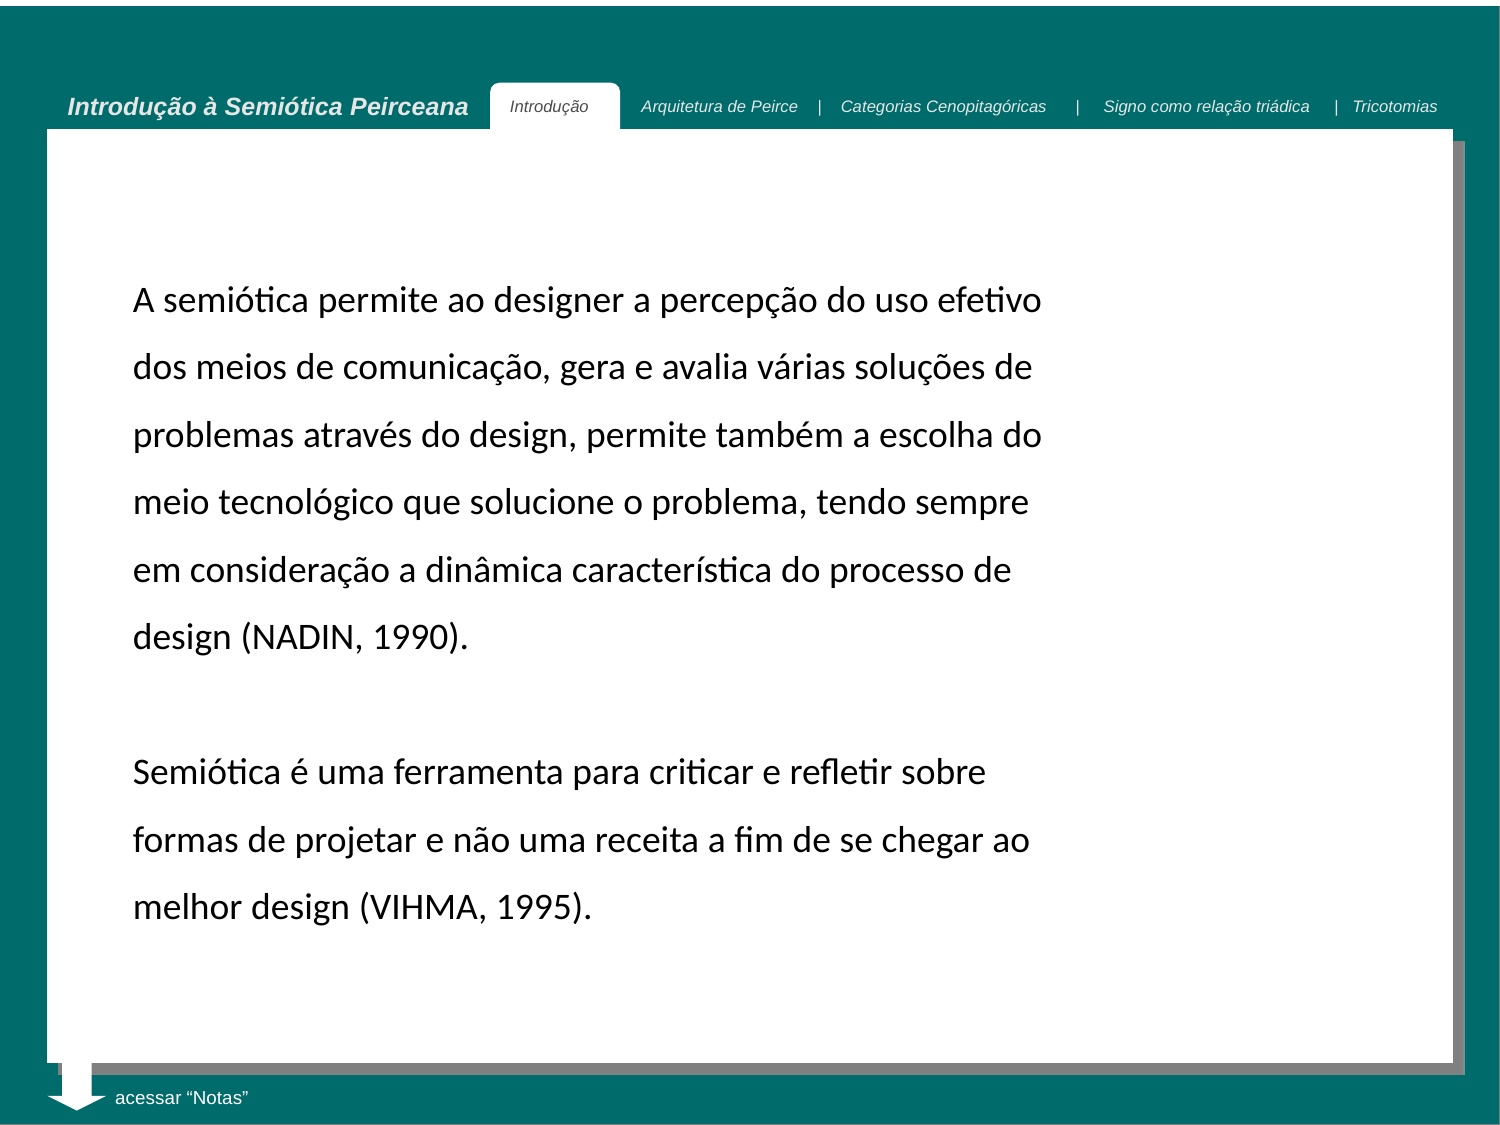

A semiótica permite ao designer a percepção do uso efetivo dos meios de comunicação, gera e avalia várias soluções de problemas através do design, permite também a escolha do meio tecnológico que solucione o problema, tendo sempre em consideração a dinâmica característica do processo de design (NADIN, 1990).
Semiótica é uma ferramenta para criticar e refletir sobre formas de projetar e não uma receita a fim de se chegar ao melhor design (VIHMA, 1995).
acessar “Notas”